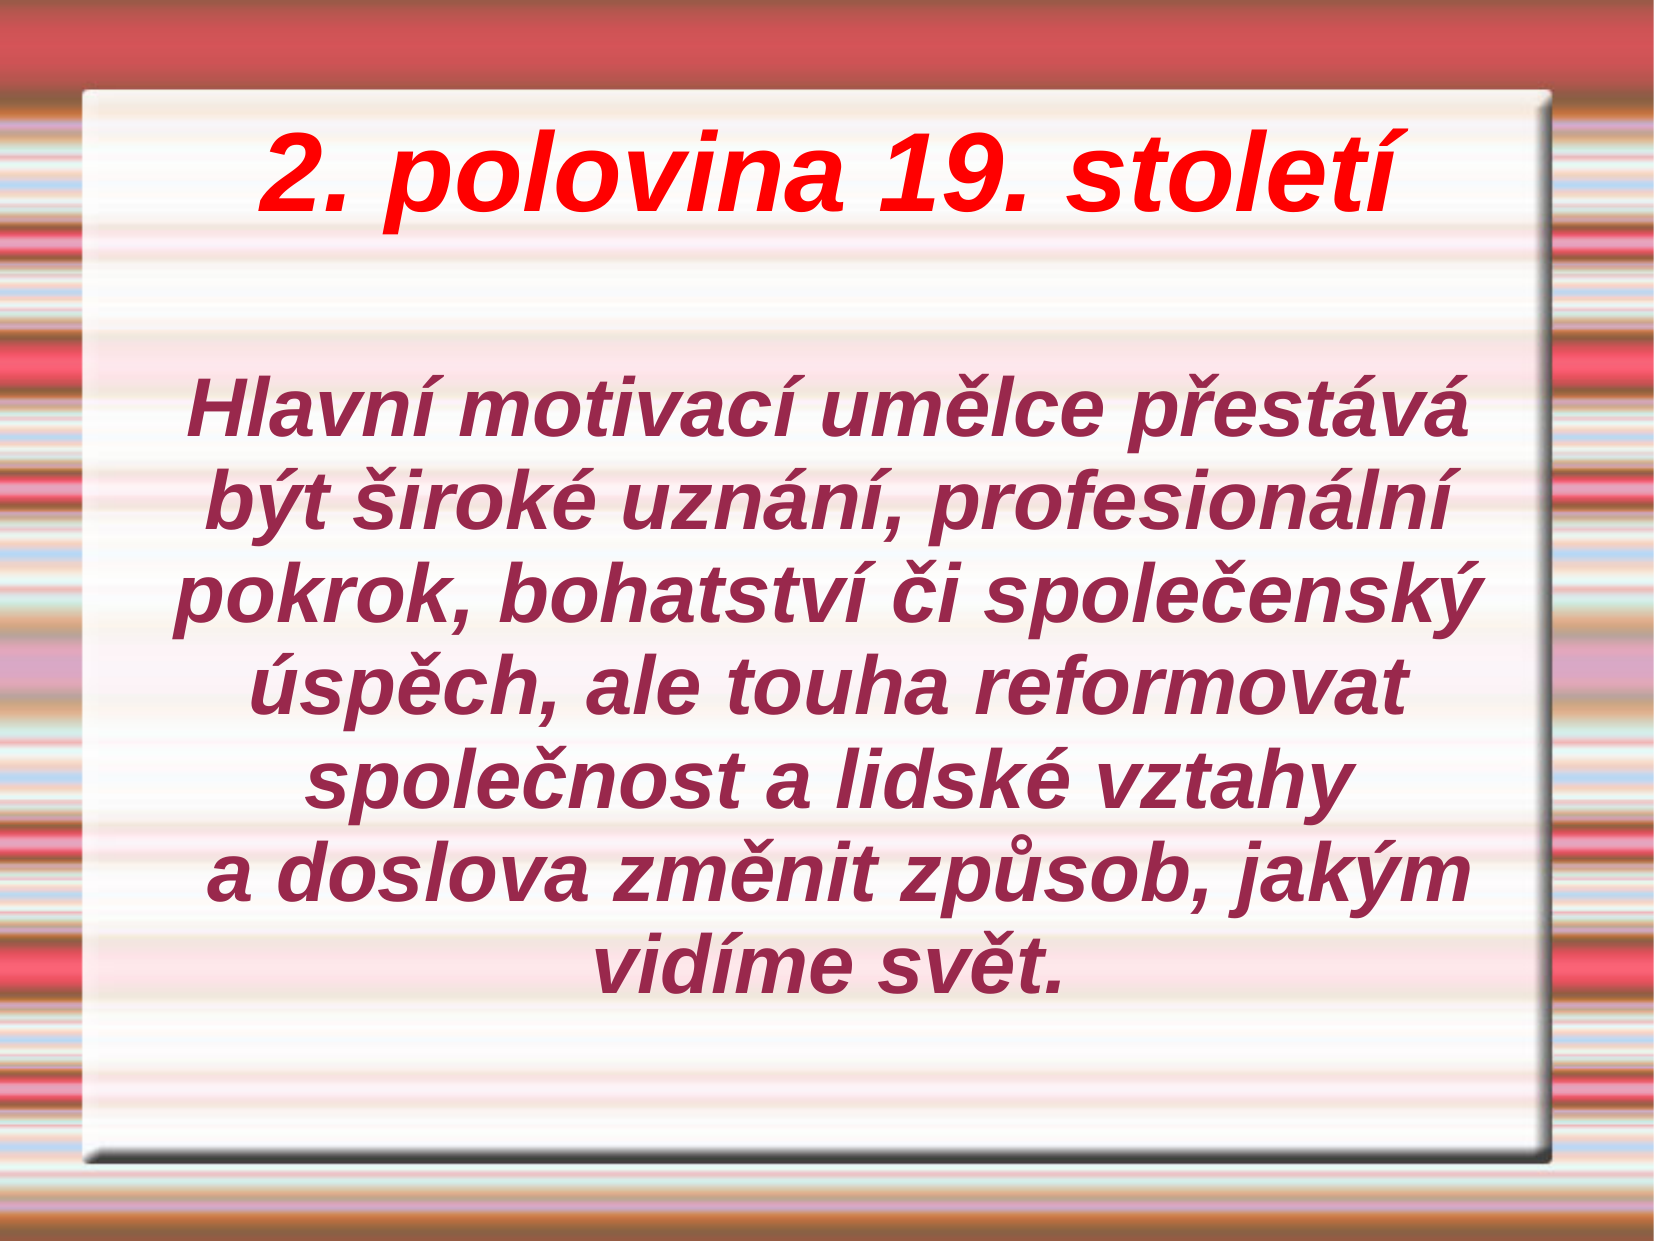

# 2. polovina 19. století Hlavní motivací umělce přestává být široké uznání, profesionální pokrok, bohatství či společenský úspěch, ale touha reformovat společnost a lidské vztahy a doslova změnit způsob, jakým vidíme svět.